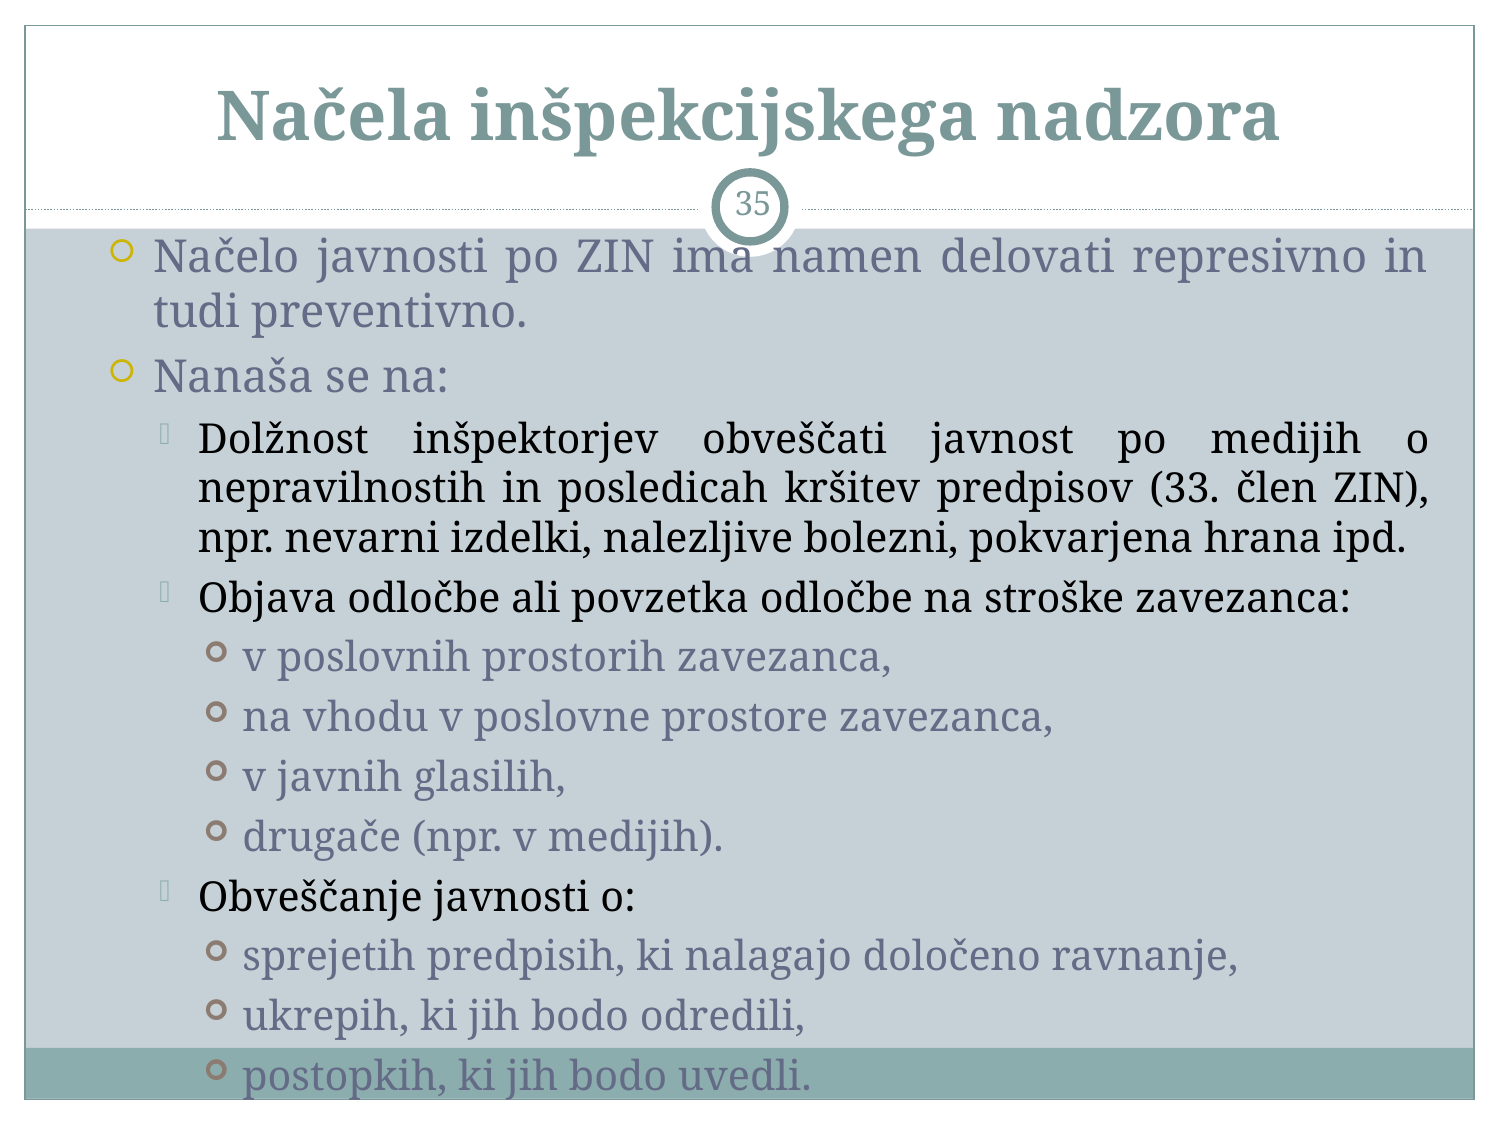

# Načela inšpekcijskega nadzora
Načelo javnosti po ZIN ima namen delovati represivno in tudi preventivno.
Nanaša se na:
Dolžnost inšpektorjev obveščati javnost po medijih o nepravilnostih in posledicah kršitev predpisov (33. člen ZIN), npr. nevarni izdelki, nalezljive bolezni, pokvarjena hrana ipd.
Objava odločbe ali povzetka odločbe na stroške zavezanca:
v poslovnih prostorih zavezanca,
na vhodu v poslovne prostore zavezanca,
v javnih glasilih,
drugače (npr. v medijih).
Obveščanje javnosti o:
sprejetih predpisih, ki nalagajo določeno ravnanje,
ukrepih, ki jih bodo odredili,
postopkih, ki jih bodo uvedli.